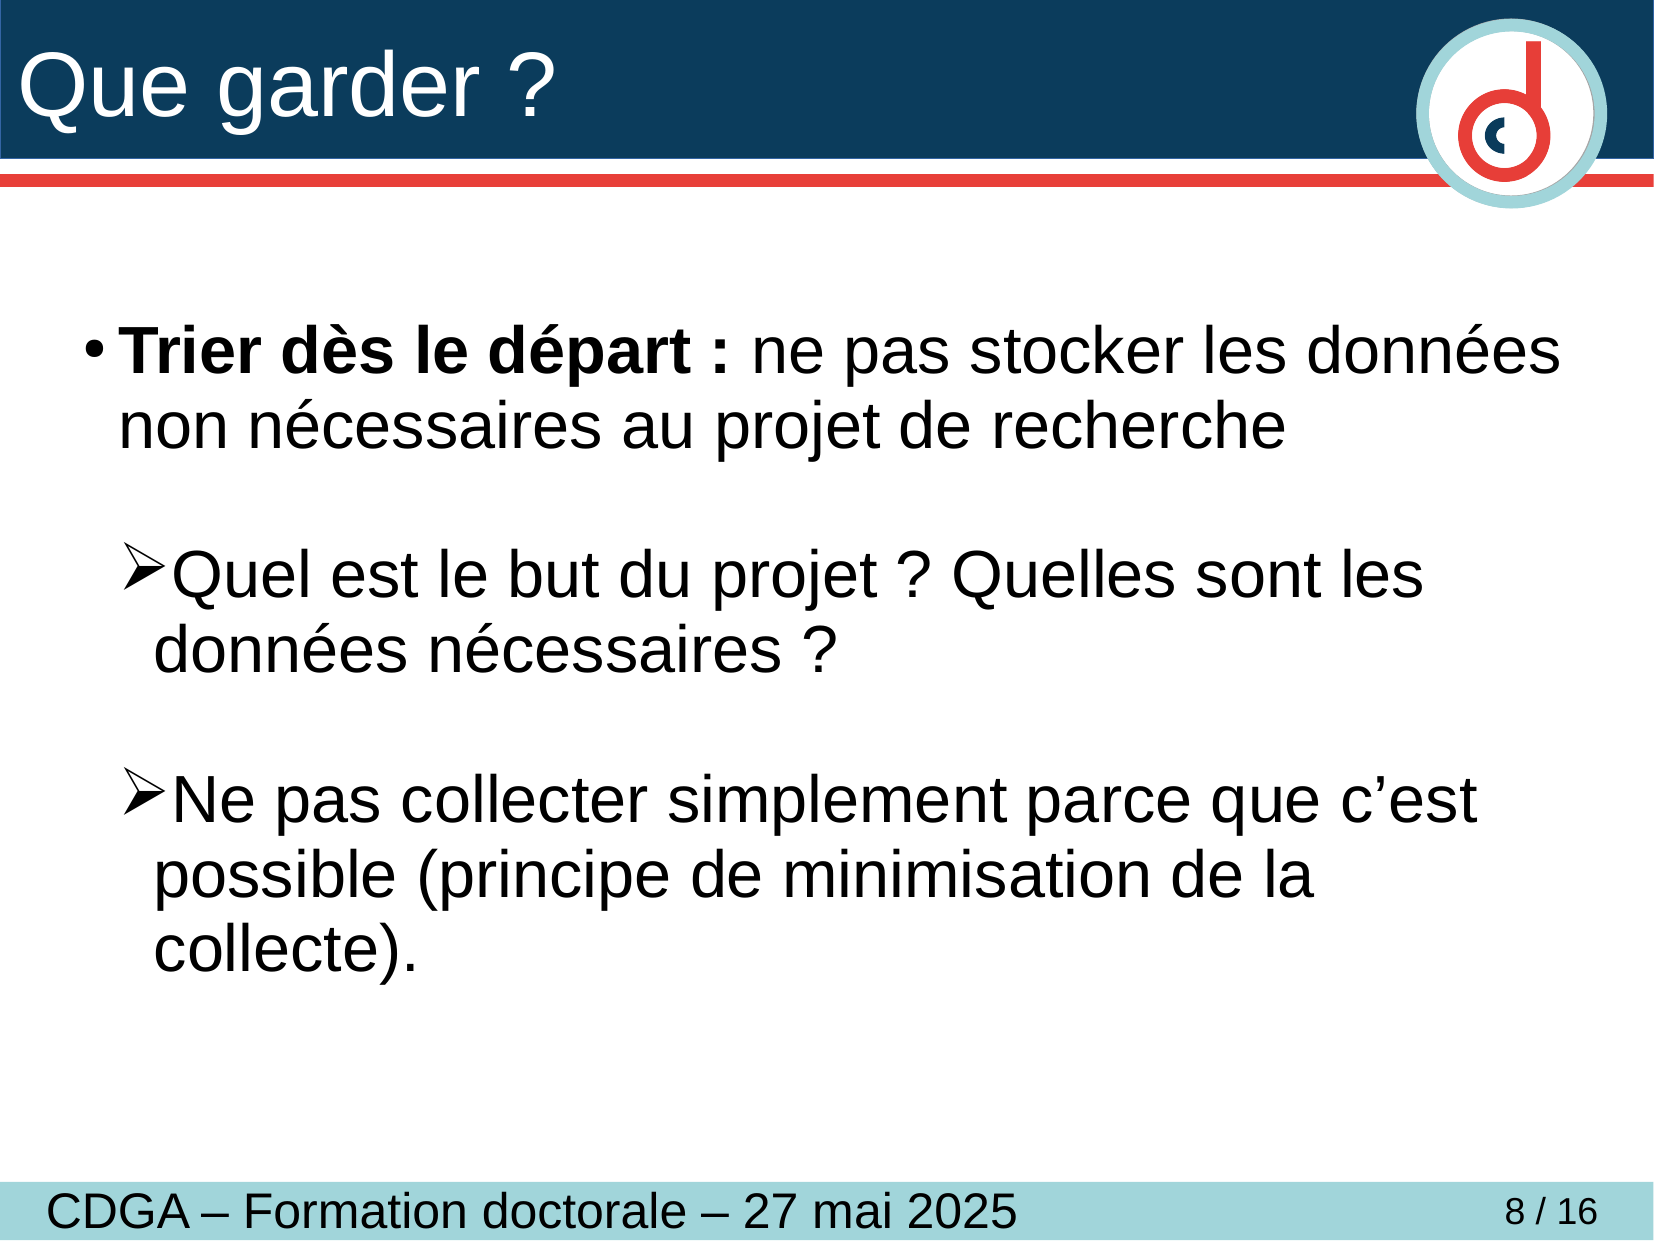

# Que garder ?
Trier dès le départ : ne pas stocker les données non nécessaires au projet de recherche
Quel est le but du projet ? Quelles sont les données nécessaires ?
Ne pas collecter simplement parce que c’est possible (principe de minimisation de la collecte).